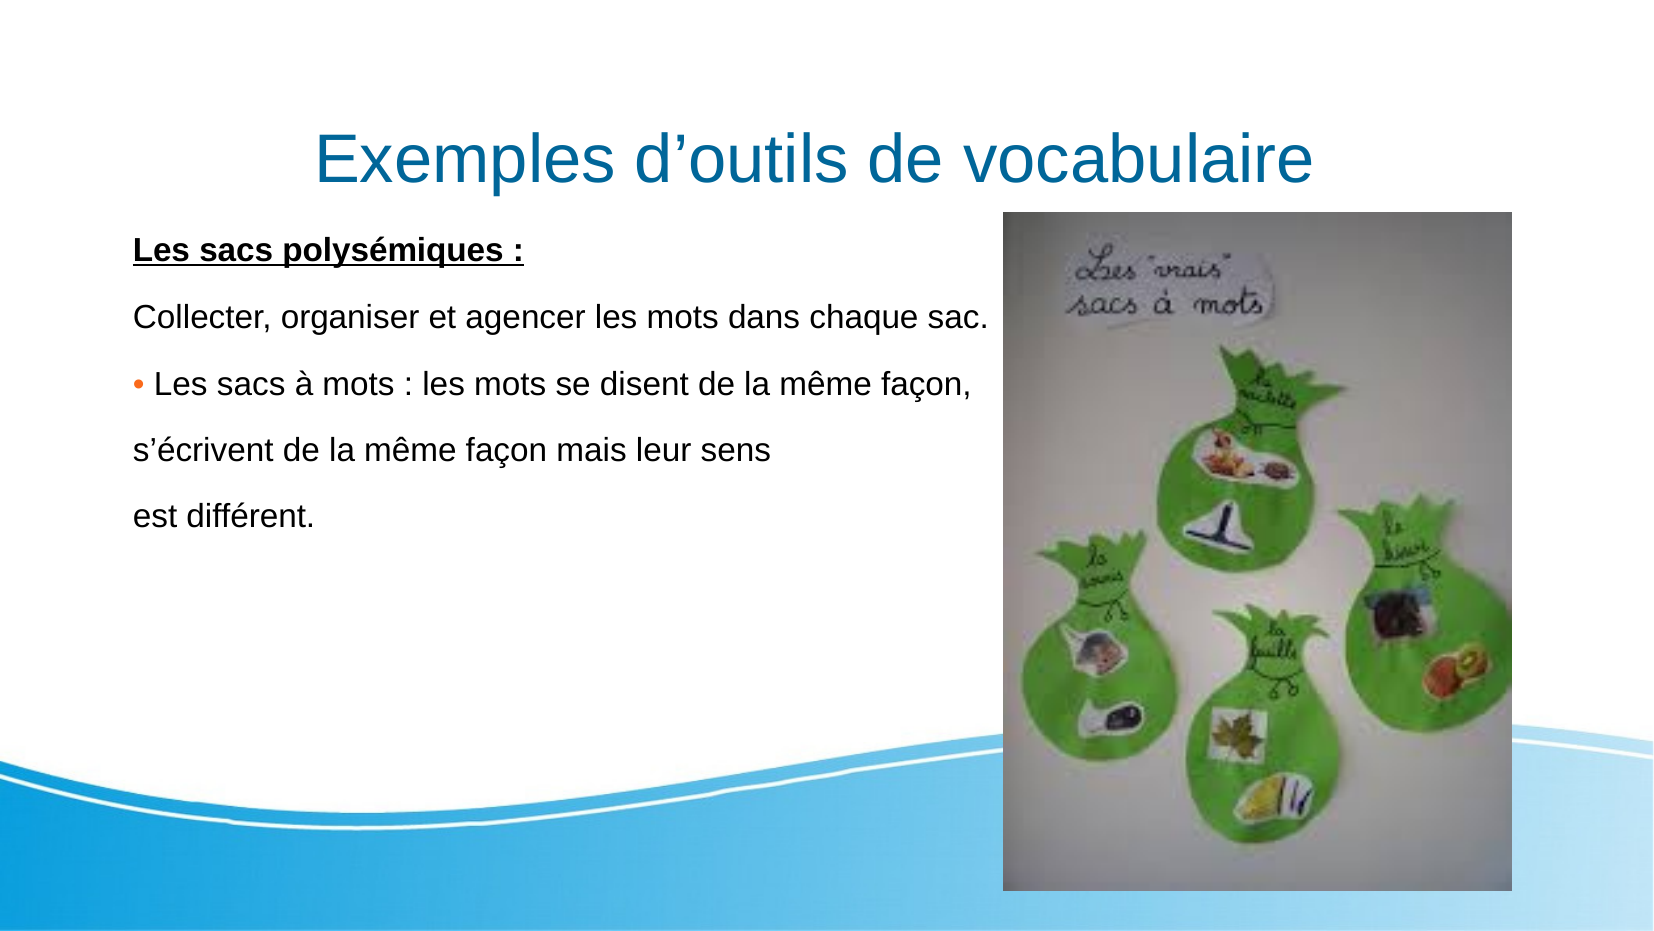

# Exemples d’outils de vocabulaire
Les sacs polysémiques :
Collecter, organiser et agencer les mots dans chaque sac.
• Les sacs à mots : les mots se disent de la même façon,
s’écrivent de la même façon mais leur sens
est différent.